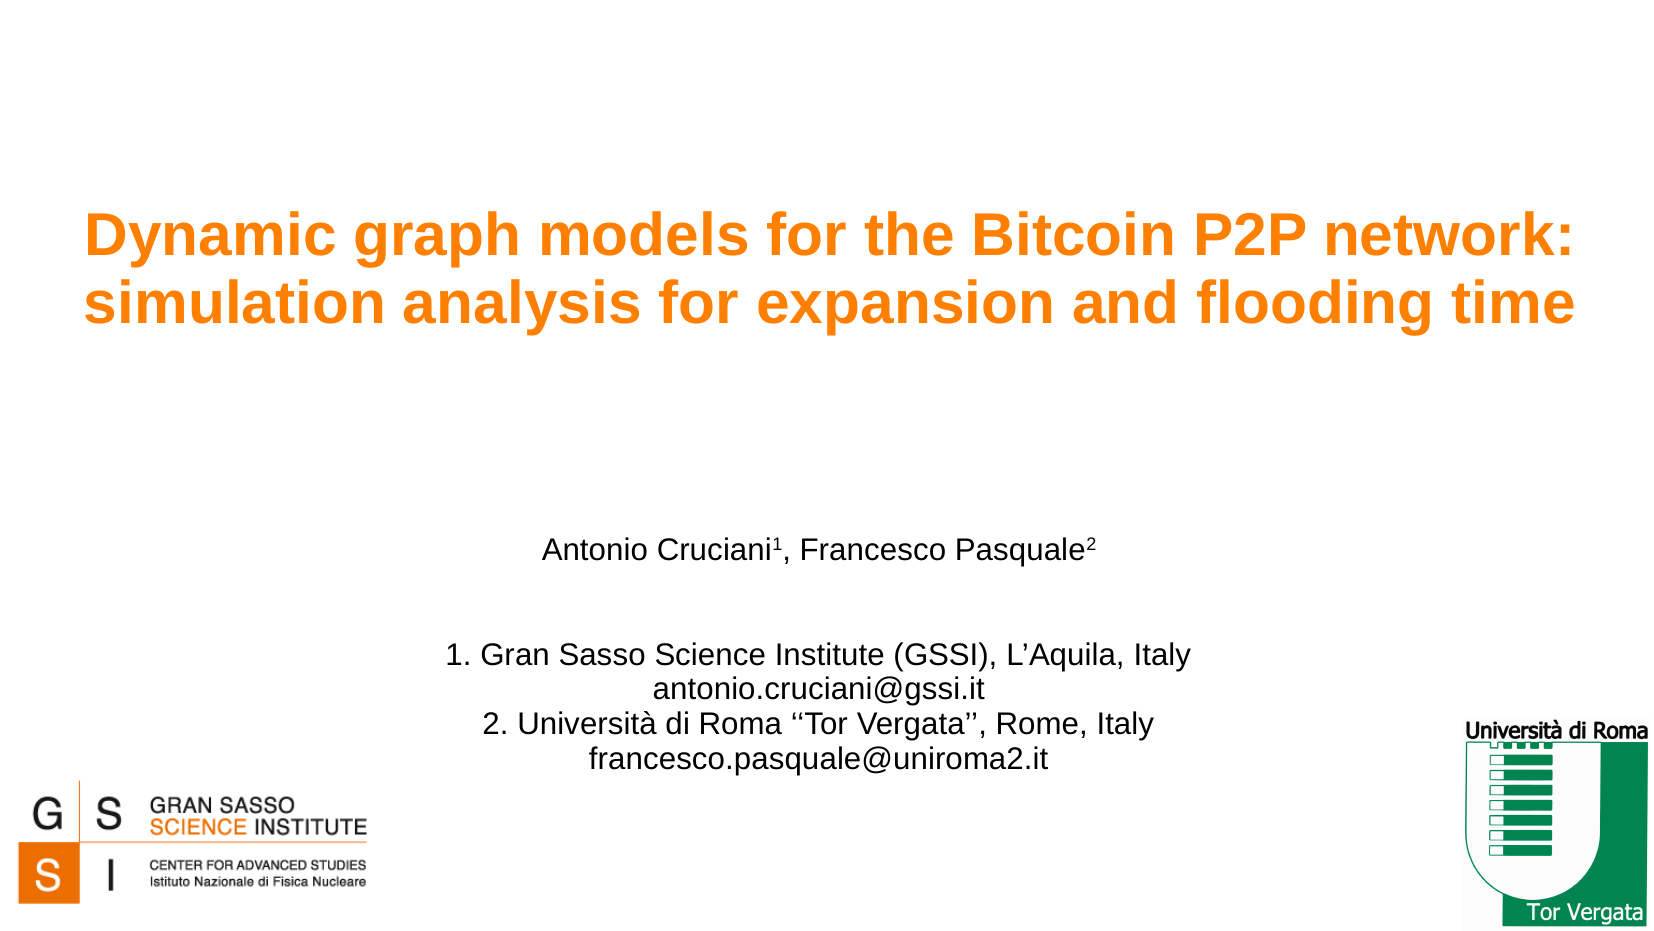

# Dynamic graph models for the Bitcoin P2P network: simulation analysis for expansion and flooding time
Antonio Cruciani1, Francesco Pasquale2
1. Gran Sasso Science Institute (GSSI), L’Aquila, Italy
antonio.cruciani@gssi.it
2. Università di Roma ‘‘Tor Vergata’’, Rome, Italy
francesco.pasquale@uniroma2.it